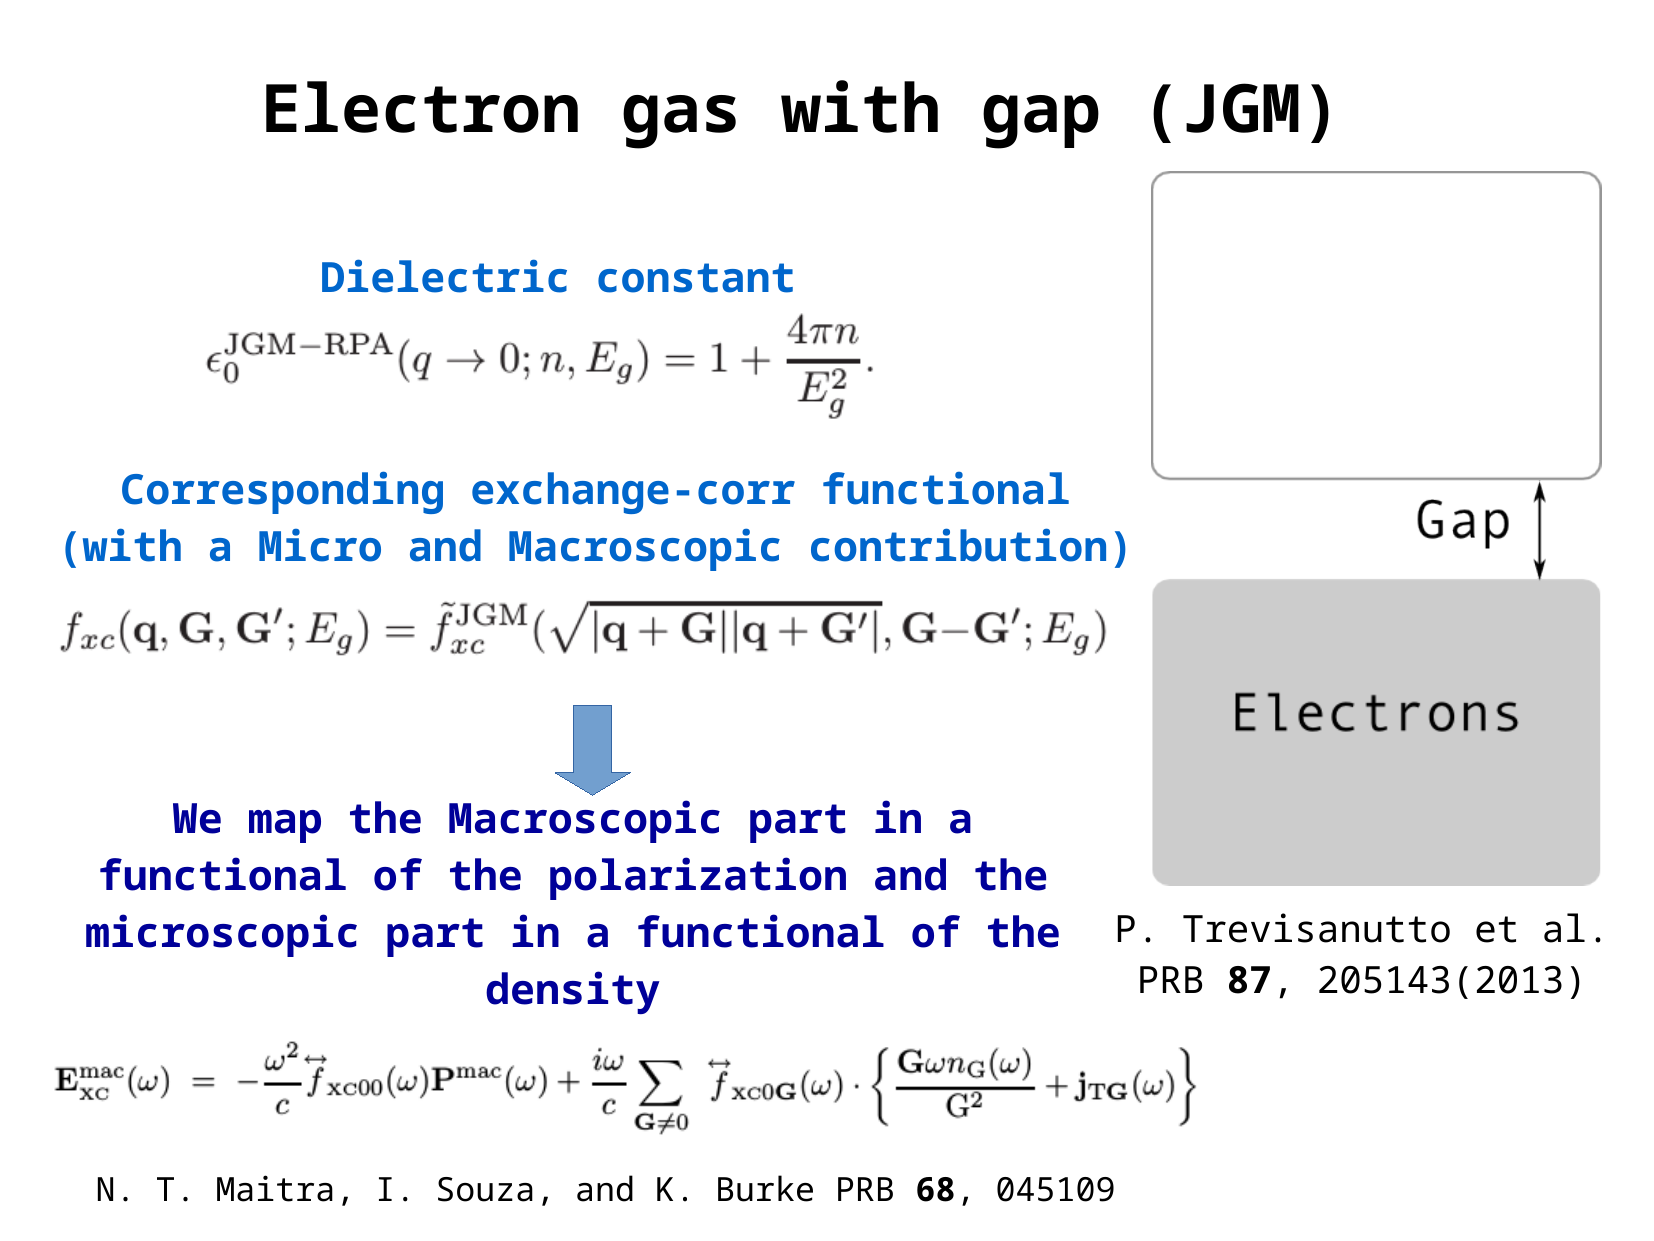

# Electron gas with gap (JGM)
Dielectric constant
Corresponding exchange-corr functional
(with a Micro and Macroscopic contribution)
We map the Macroscopic part in a functional of the polarization and the microscopic part in a functional of the density
P. Trevisanutto et al. PRB 87, 205143(2013)
N. T. Maitra, I. Souza, and K. Burke PRB 68, 045109